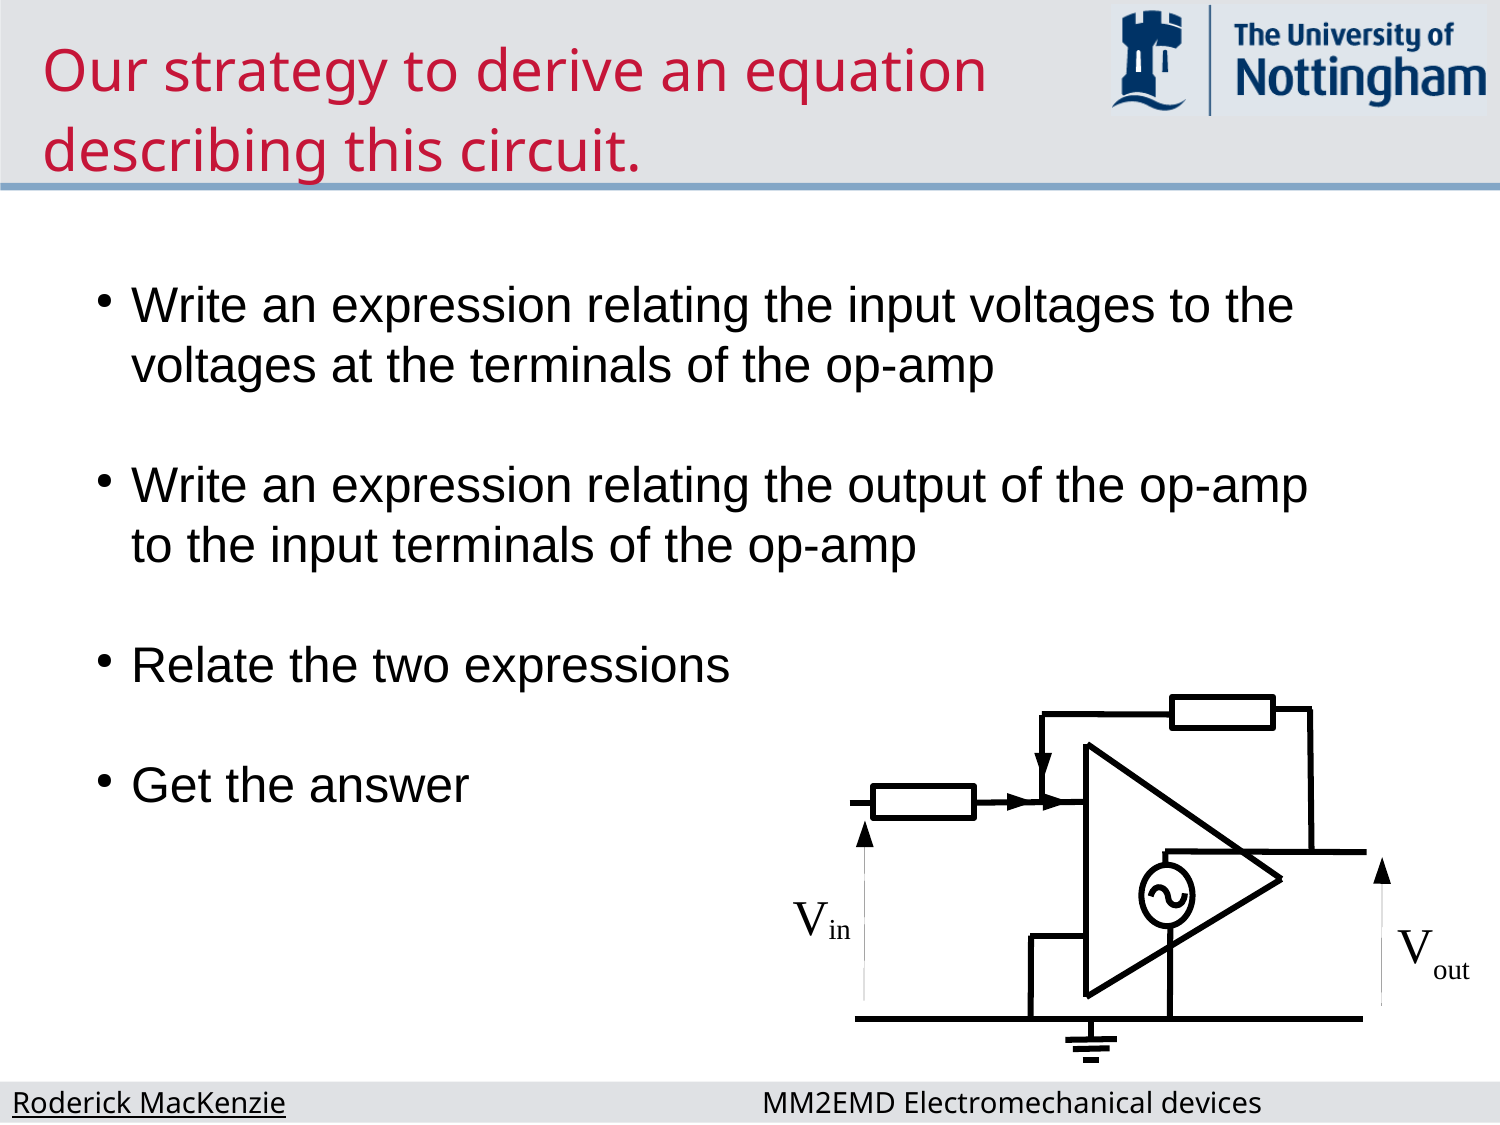

# Our strategy to derive an equation describing this circuit.
Write an expression relating the input voltages to the voltages at the terminals of the op-amp
Write an expression relating the output of the op-amp to the input terminals of the op-amp
Relate the two expressions
Get the answer
Vin
Vout